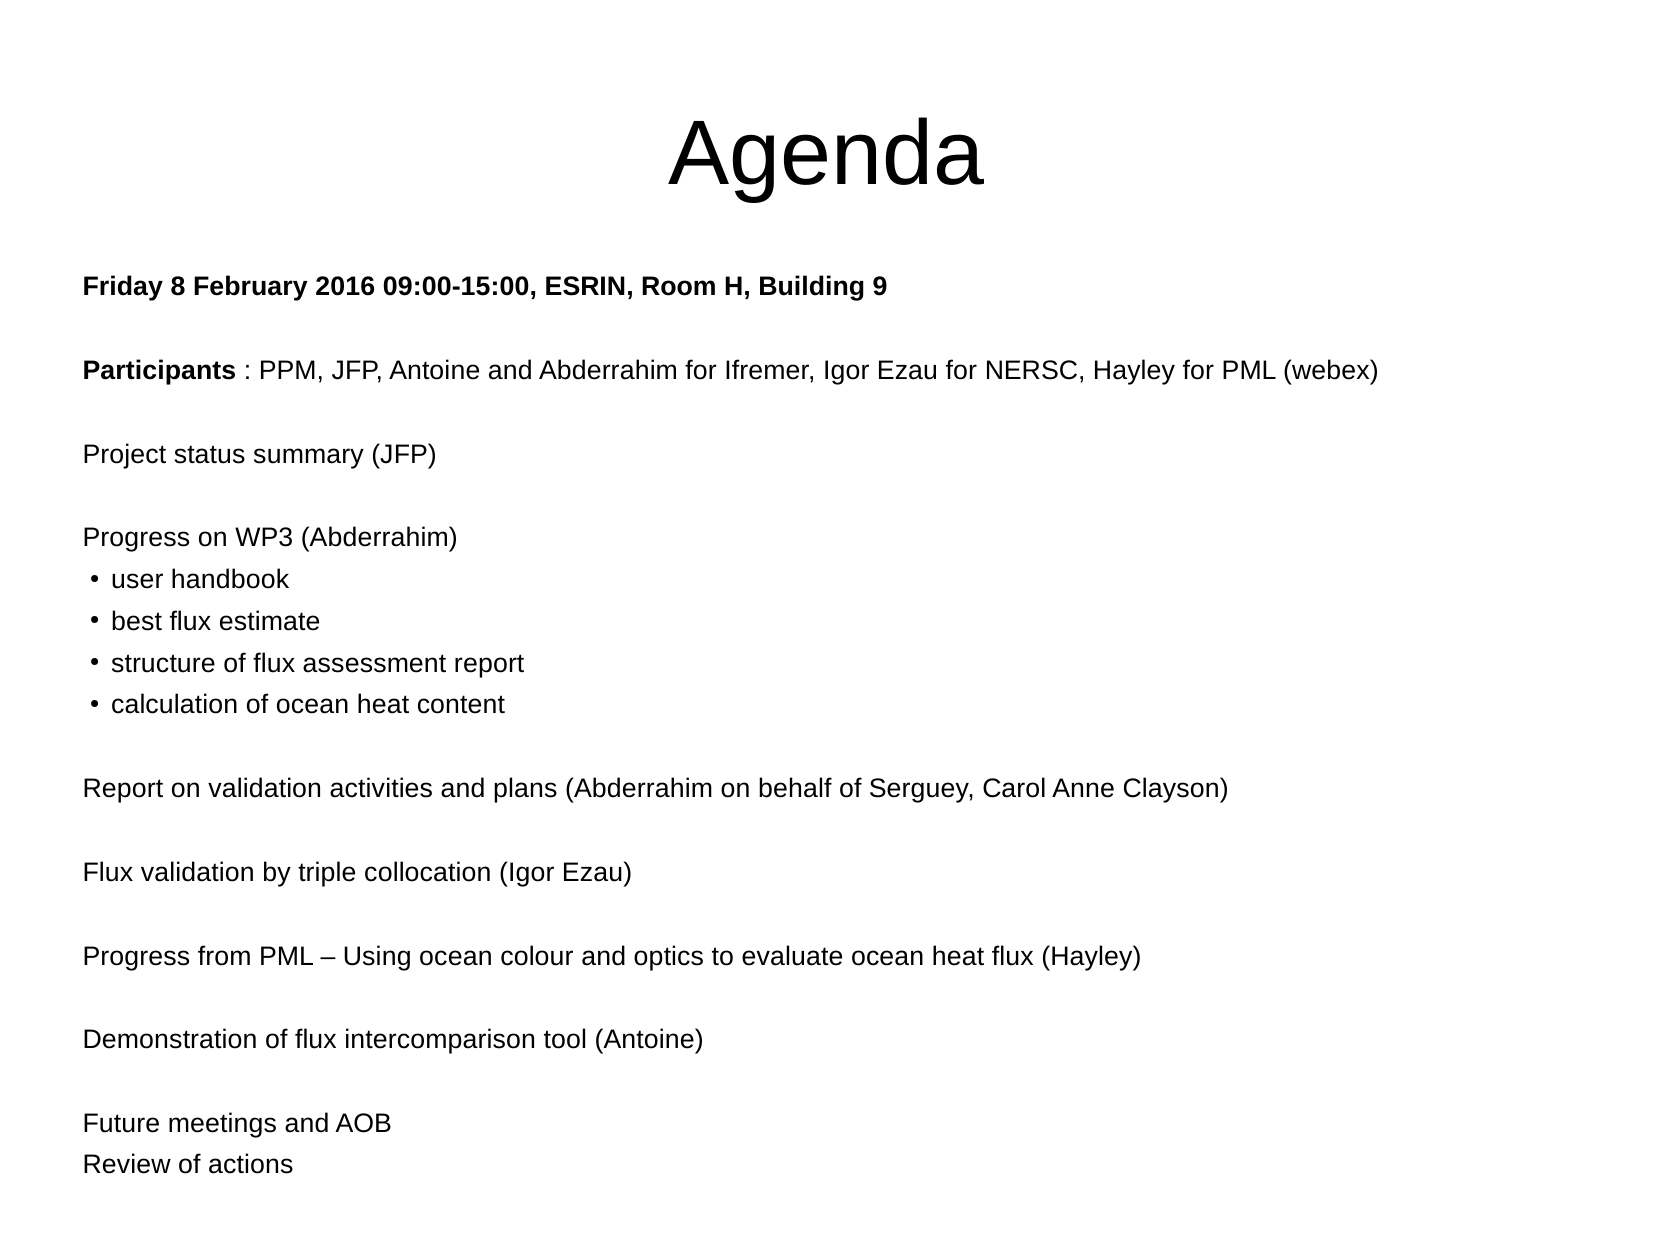

# Agenda
Friday 8 February 2016 09:00-15:00, ESRIN, Room H, Building 9
Participants : PPM, JFP, Antoine and Abderrahim for Ifremer, Igor Ezau for NERSC, Hayley for PML (webex)
Project status summary (JFP)
Progress on WP3 (Abderrahim)
user handbook
best flux estimate
structure of flux assessment report
calculation of ocean heat content
Report on validation activities and plans (Abderrahim on behalf of Serguey, Carol Anne Clayson)
Flux validation by triple collocation (Igor Ezau)
Progress from PML – Using ocean colour and optics to evaluate ocean heat flux (Hayley)
Demonstration of flux intercomparison tool (Antoine)
Future meetings and AOB
Review of actions